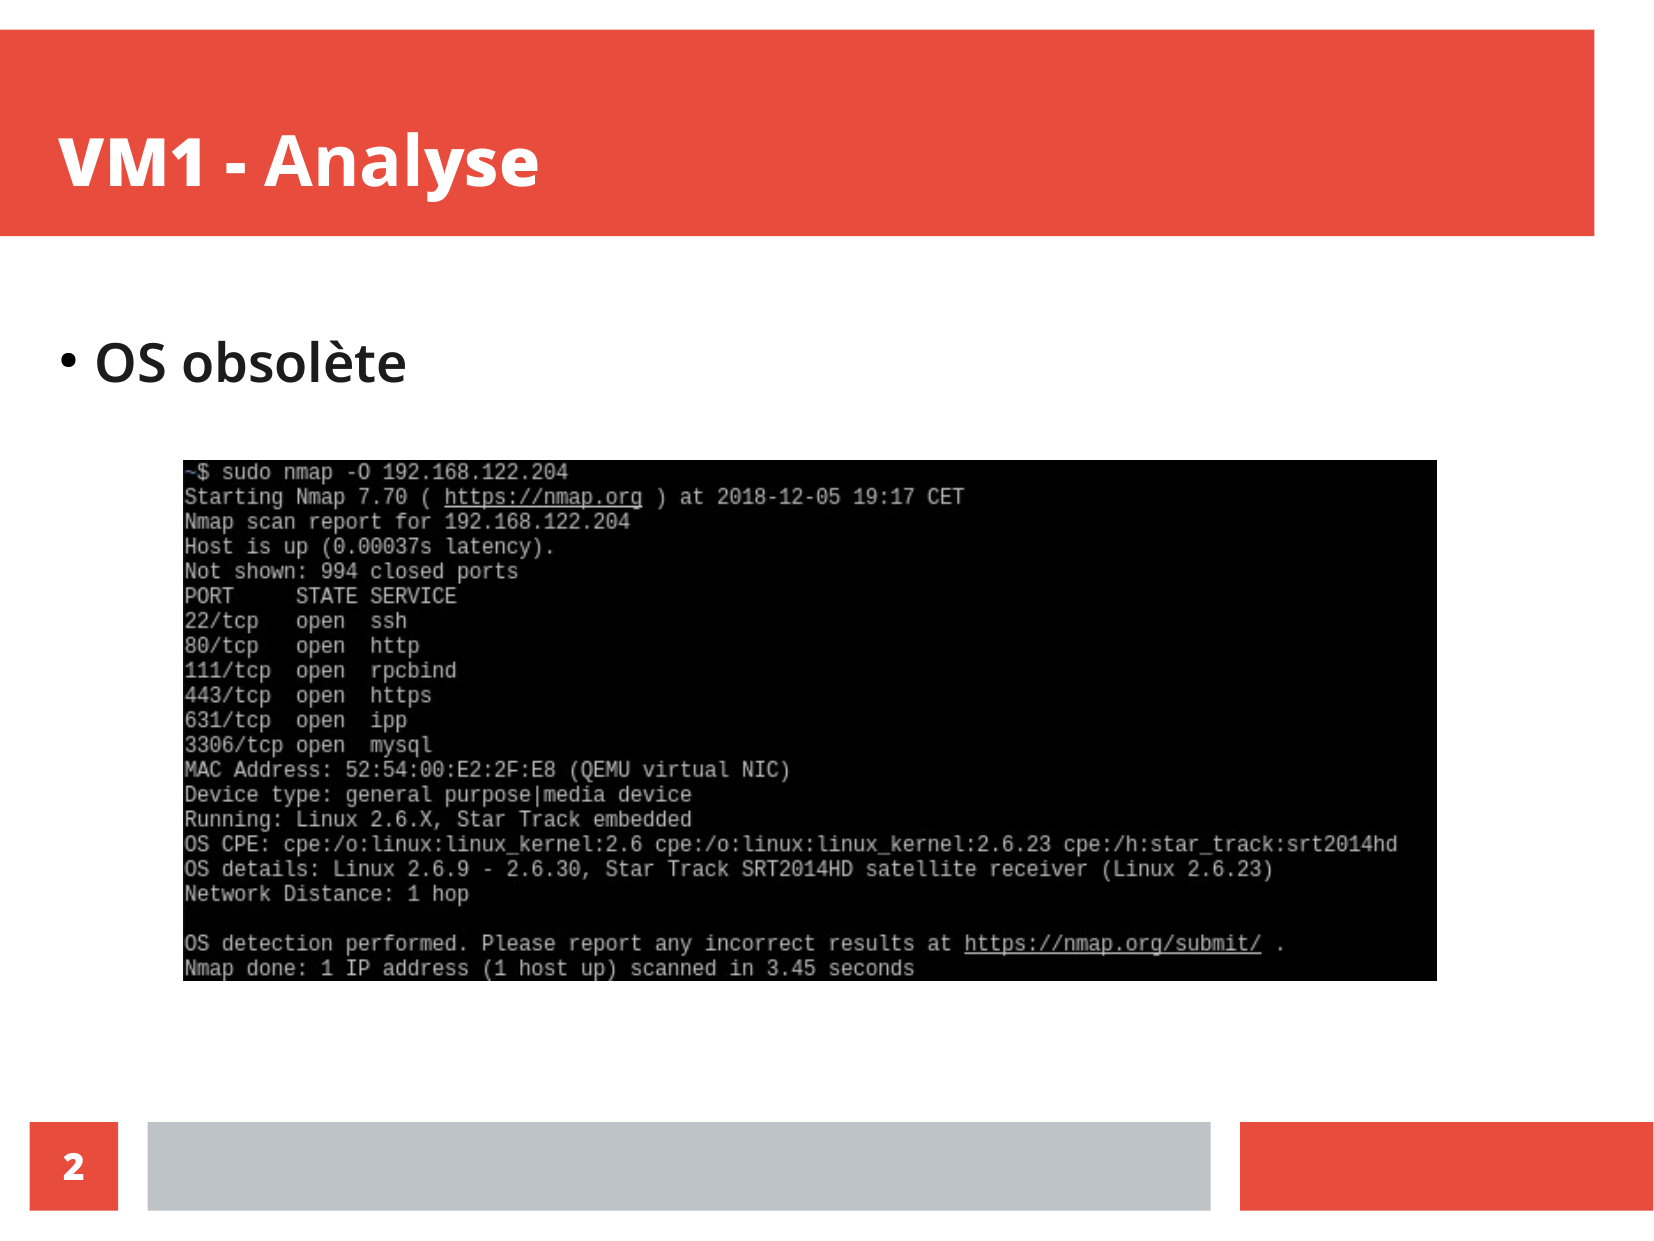

# VM1 - Analyse
OS obsolète
2